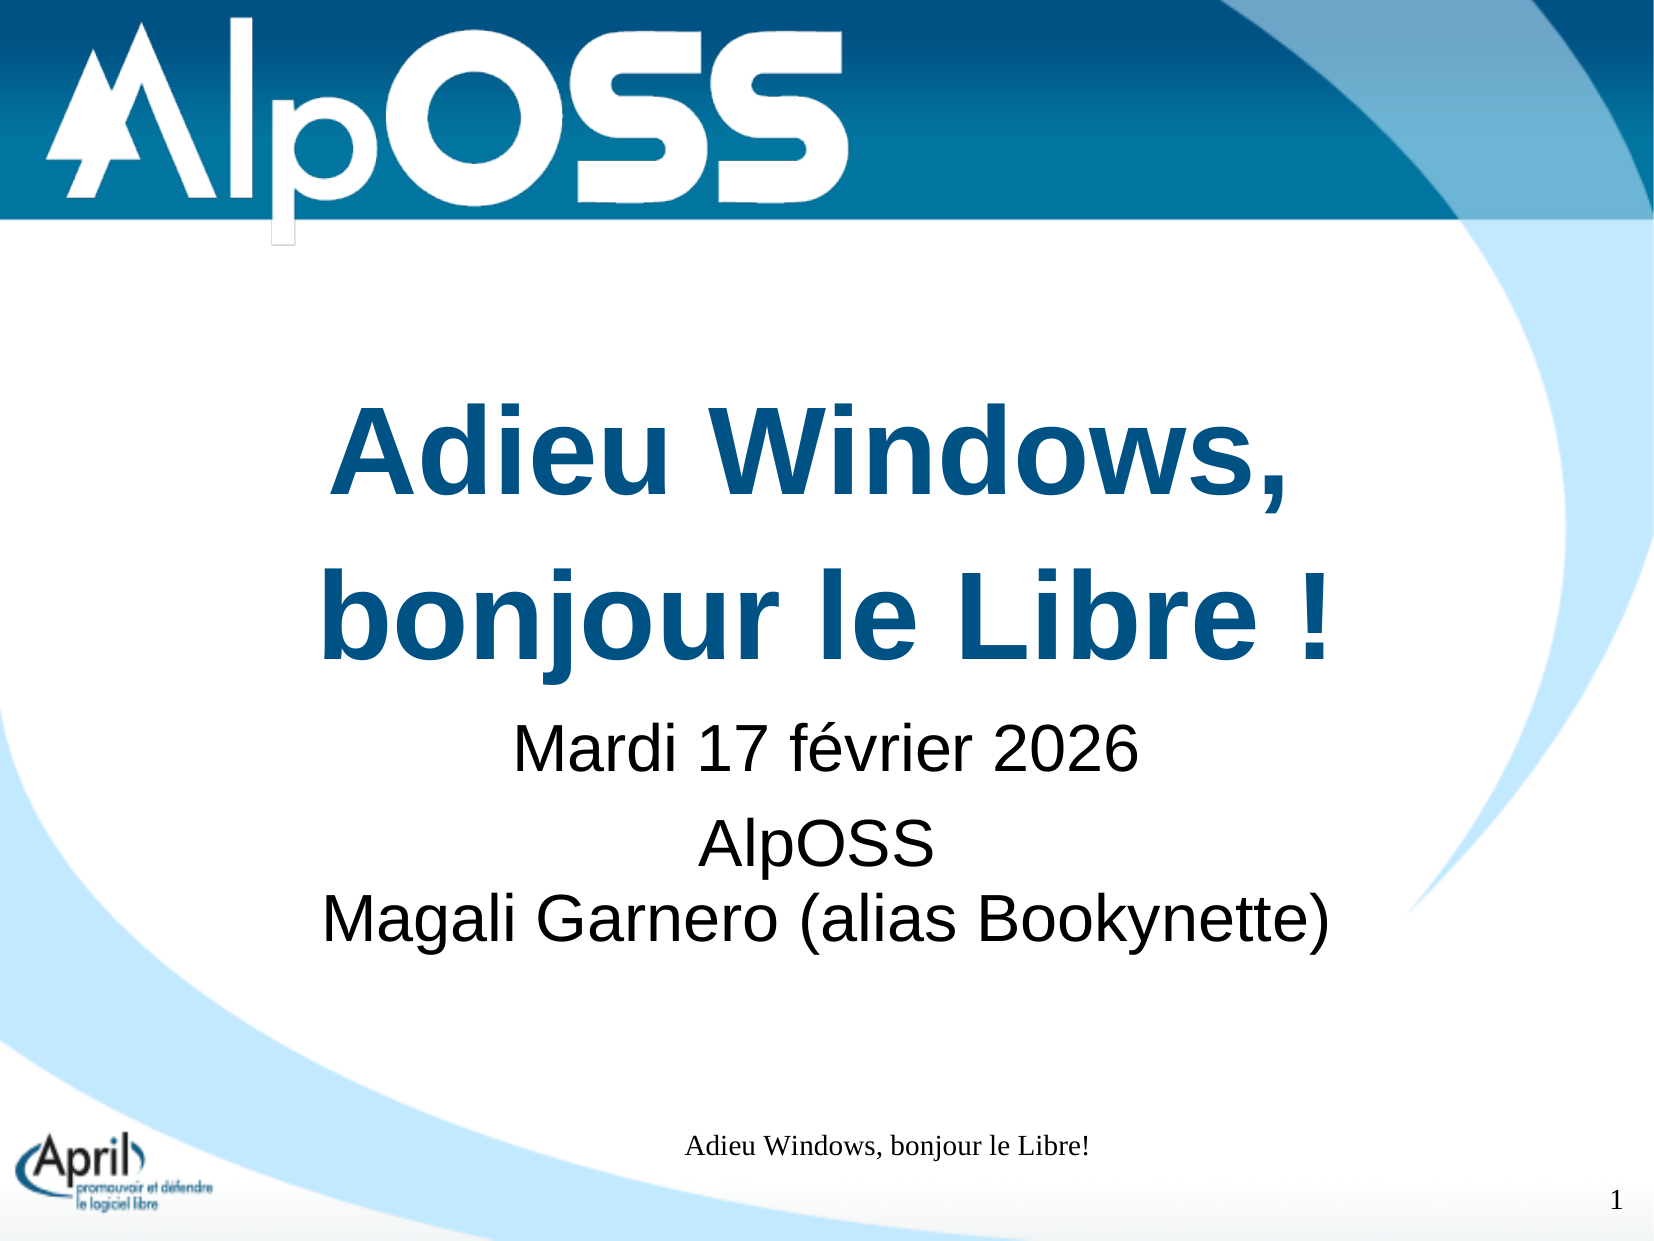

# Adieu Windows,
bonjour le Libre !
Mardi 17 février 2026
AlpOSS
Magali Garnero (alias Bookynette)
Adieu Windows, bonjour le Libre!
1